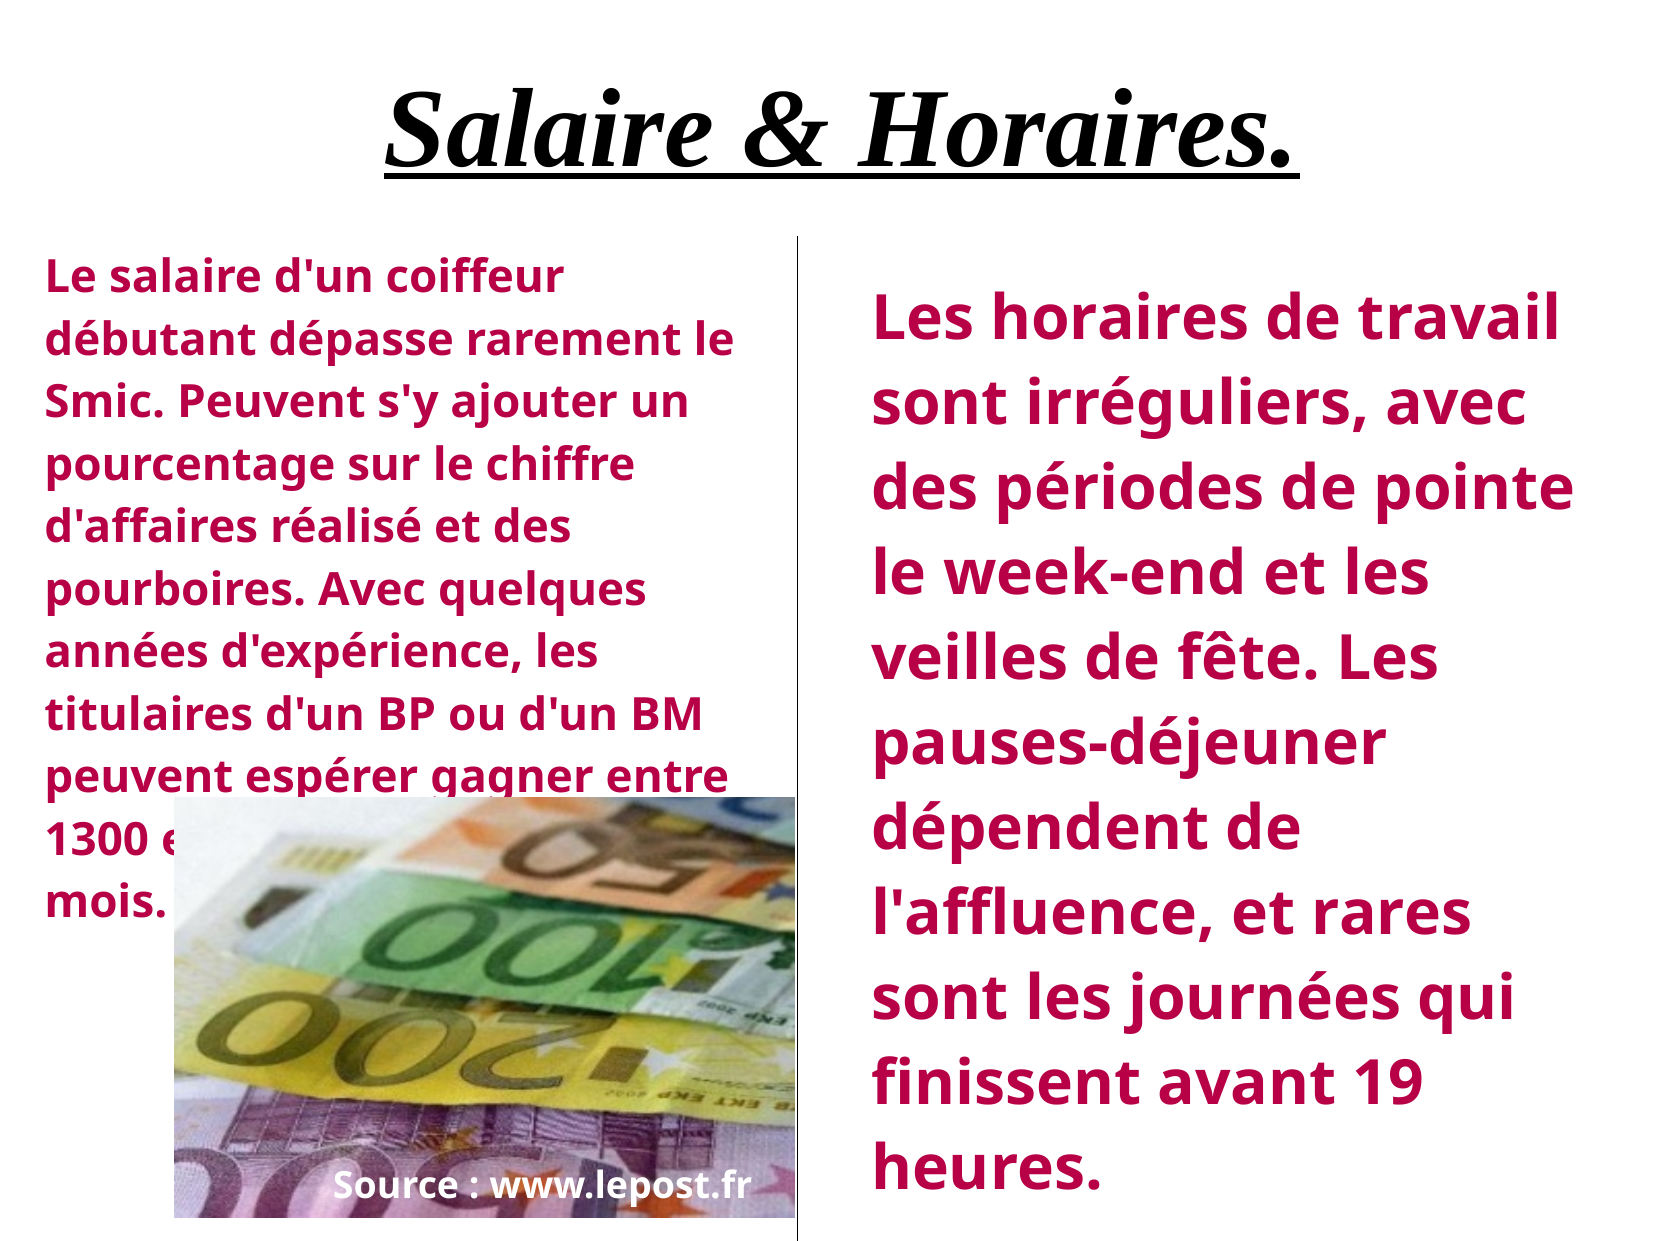

Salaire & Horaires.
Le salaire d'un coiffeur débutant dépasse rarement le Smic. Peuvent s'y ajouter un pourcentage sur le chiffre d'affaires réalisé et des pourboires. Avec quelques années d'expérience, les titulaires d'un BP ou d'un BM peuvent espérer gagner entre 1300 et 1500 euros brut par mois.
Les horaires de travail sont irréguliers, avec des périodes de pointe le week-end et les veilles de fête. Les pauses-déjeuner dépendent de l'affluence, et rares sont les journées qui finissent avant 19 heures.
Source : www.lepost.fr